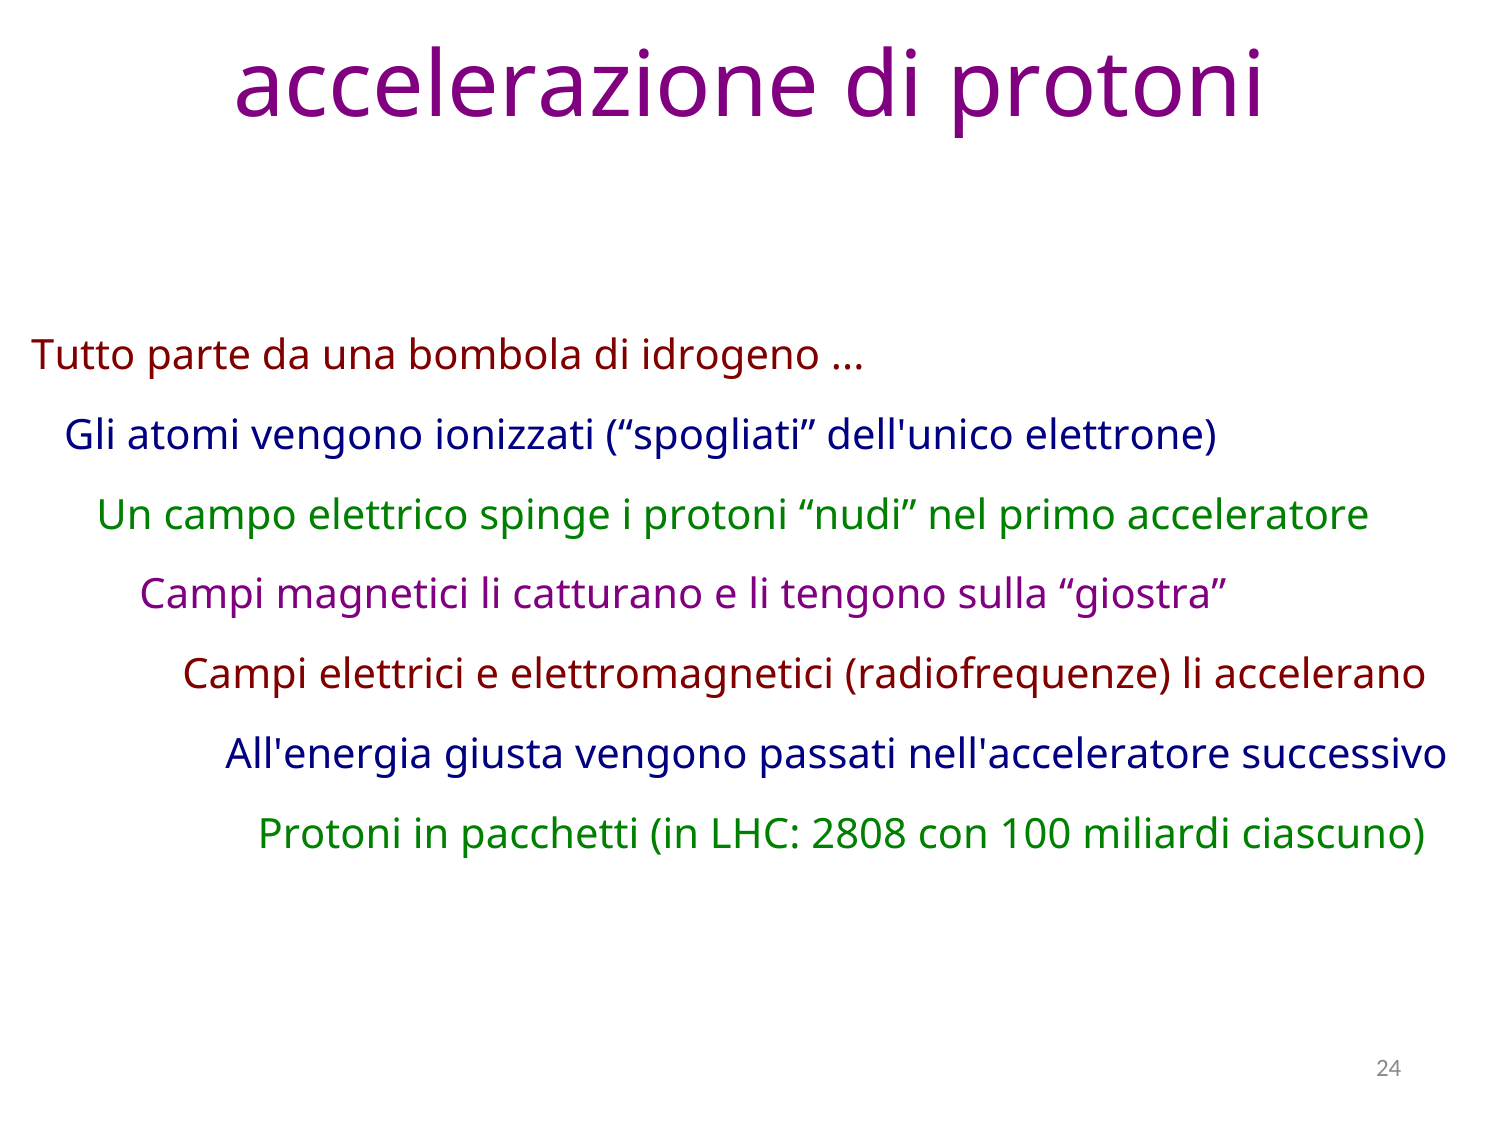

accelerazione di protoni
Tutto parte da una bombola di idrogeno ...
Gli atomi vengono ionizzati (“spogliati” dell'unico elettrone)‏
 Un campo elettrico spinge i protoni “nudi” nel primo acceleratore
 Campi magnetici li catturano e li tengono sulla “giostra”
 Campi elettrici e elettromagnetici (radiofrequenze) li accelerano
 All'energia giusta vengono passati nell'acceleratore successivo
 Protoni in pacchetti (in LHC: 2808 con 100 miliardi ciascuno)‏
24